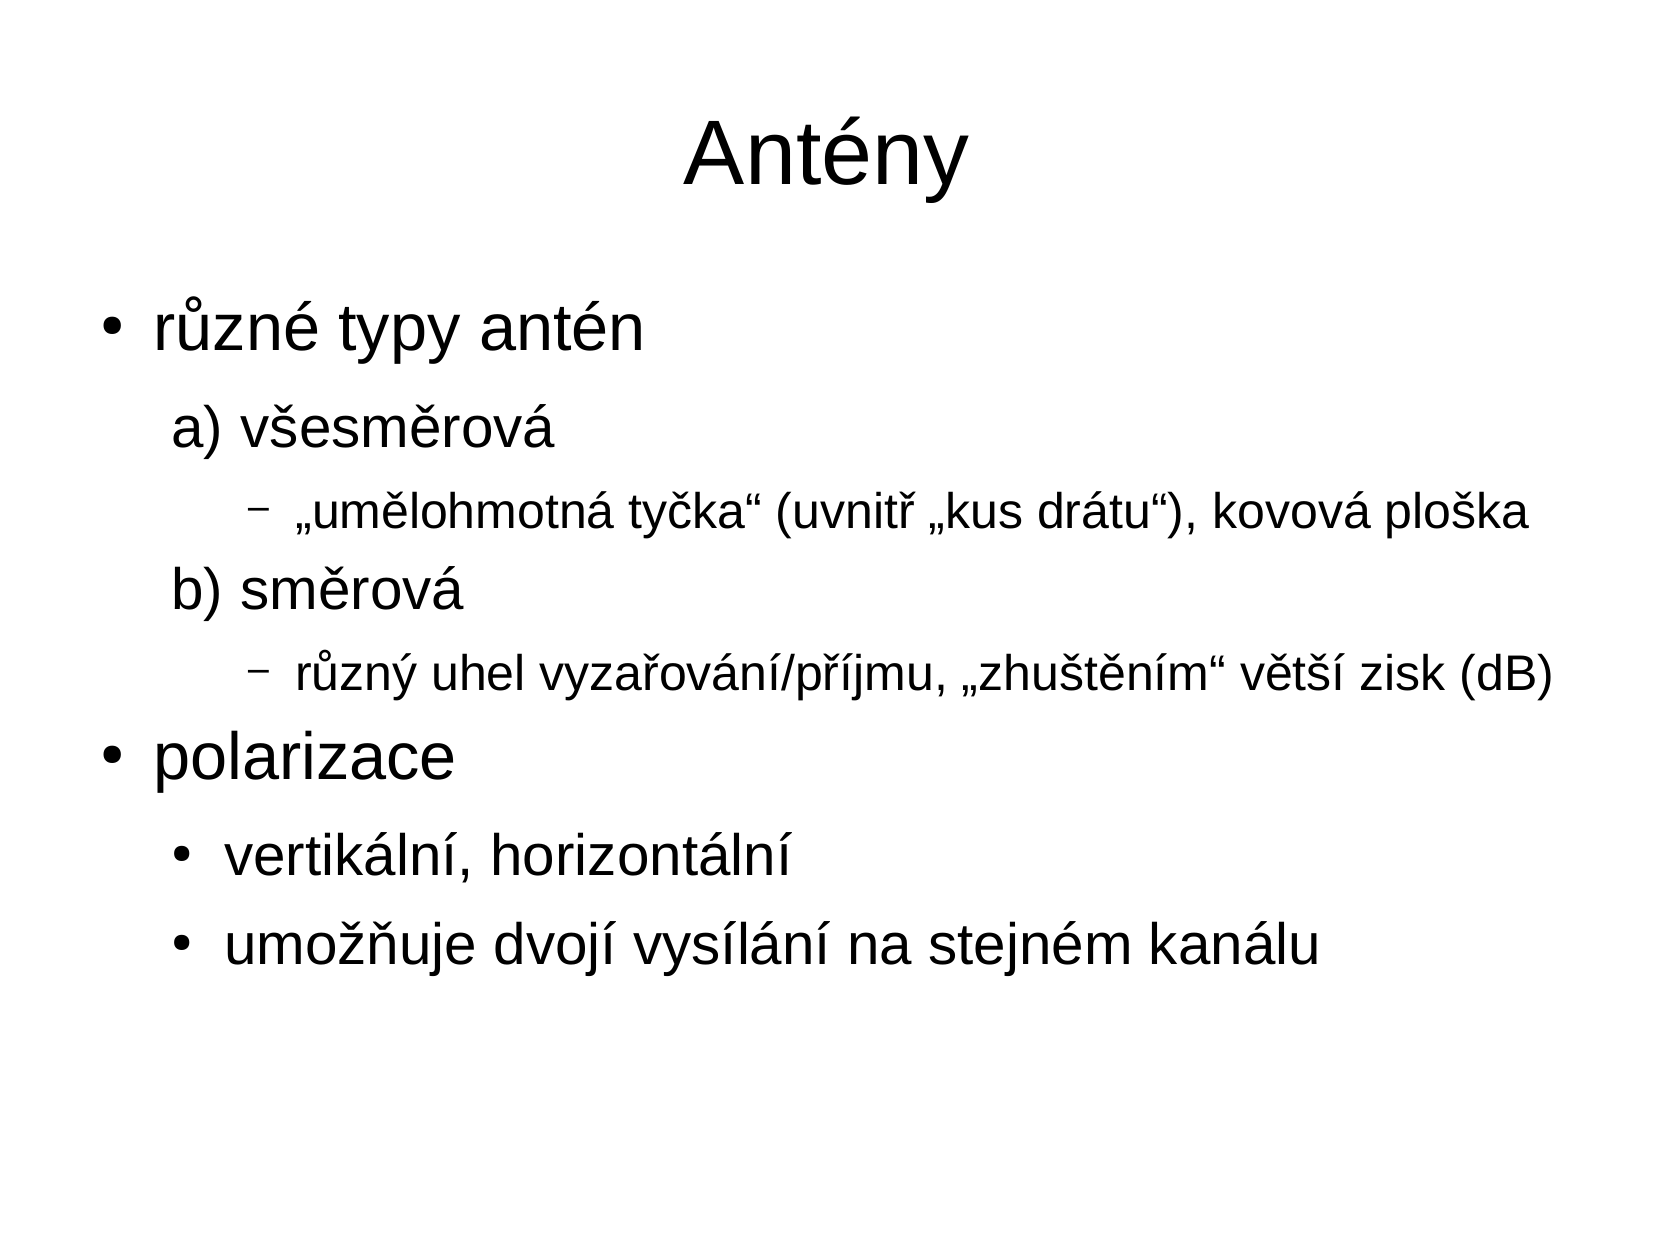

# Antény
různé typy antén
 všesměrová
„umělohmotná tyčka“ (uvnitř „kus drátu“), kovová ploška
 směrová
různý uhel vyzařování/příjmu, „zhuštěním“ větší zisk (dB)
polarizace
vertikální, horizontální
umožňuje dvojí vysílání na stejném kanálu